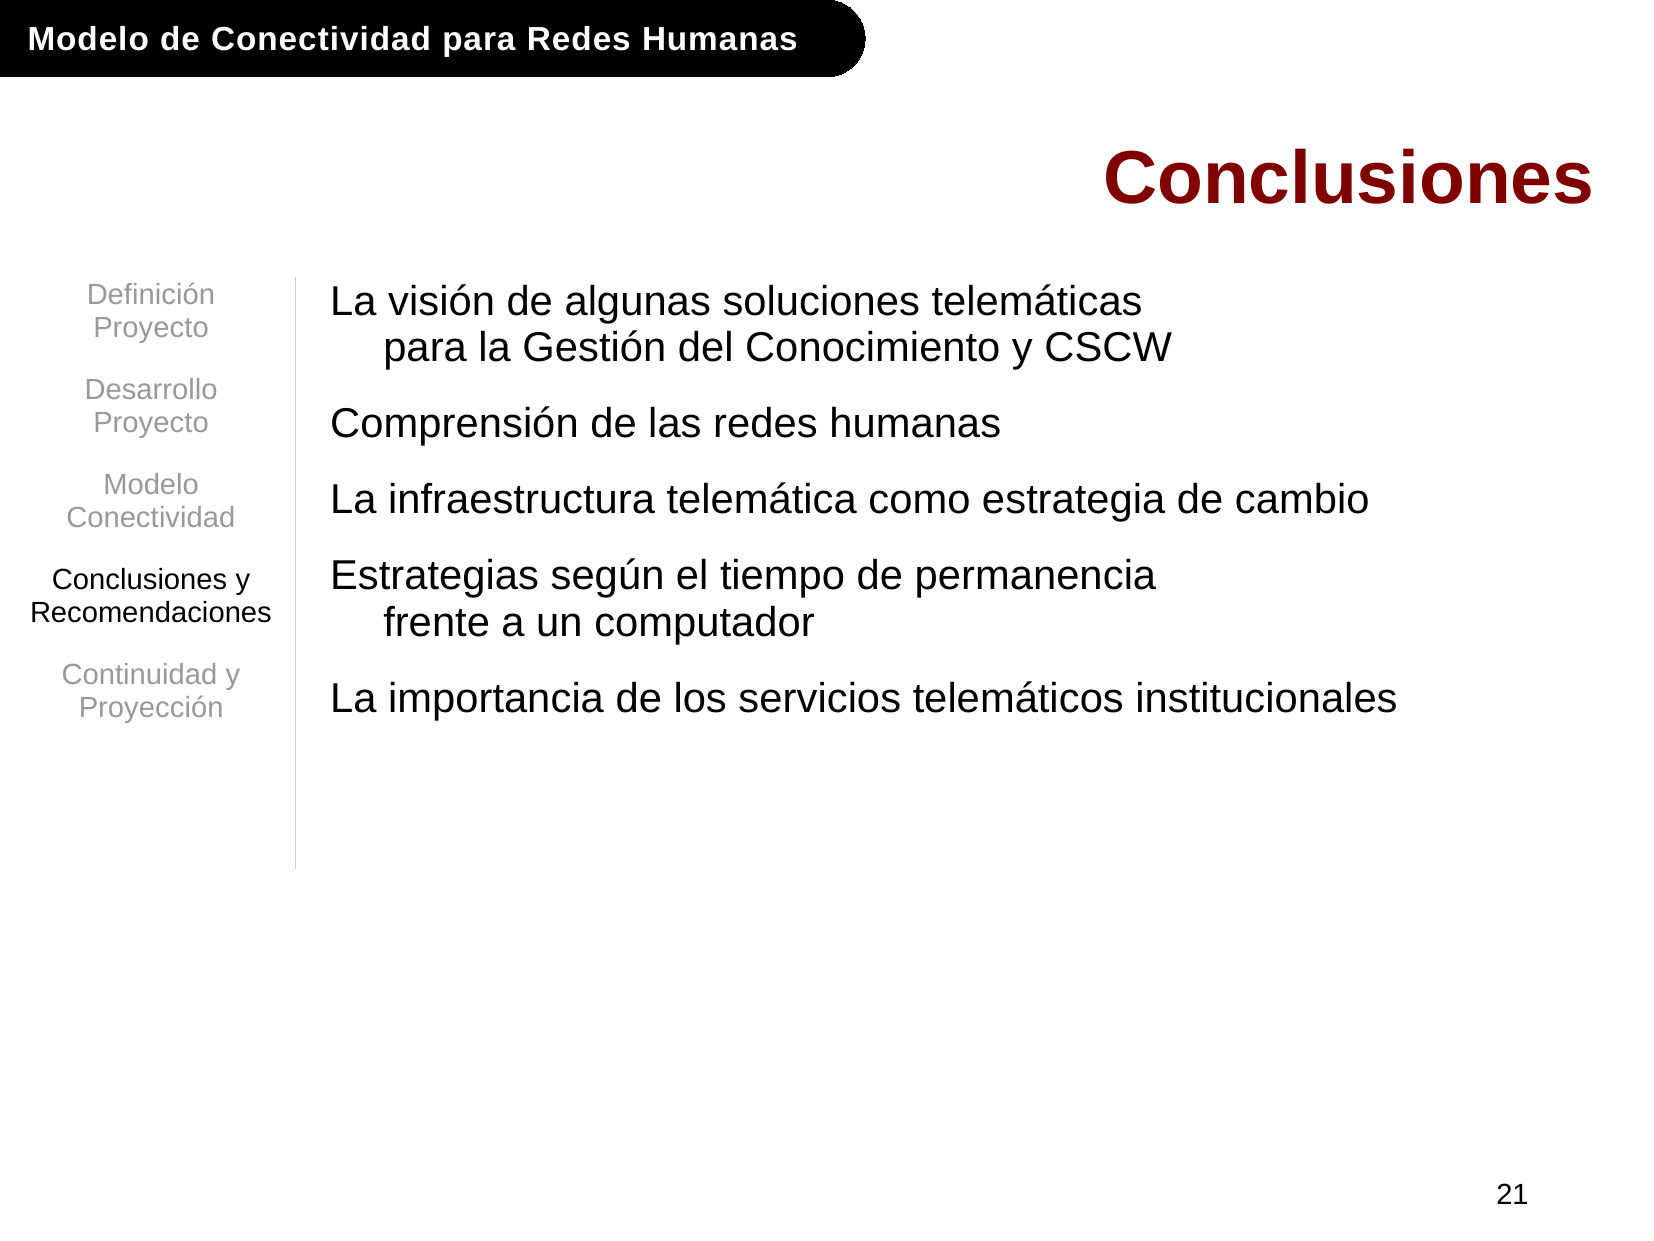

# Conclusiones
La visión de algunas soluciones telemáticas
para la Gestión del Conocimiento y CSCW
Comprensión de las redes humanas
La infraestructura telemática como estrategia de cambio
Estrategias según el tiempo de permanencia
frente a un computador
La importancia de los servicios telemáticos institucionales
Definición
Proyecto
Desarrollo
Proyecto
Modelo
Conectividad
Conclusiones y Recomendaciones
Continuidad y Proyección